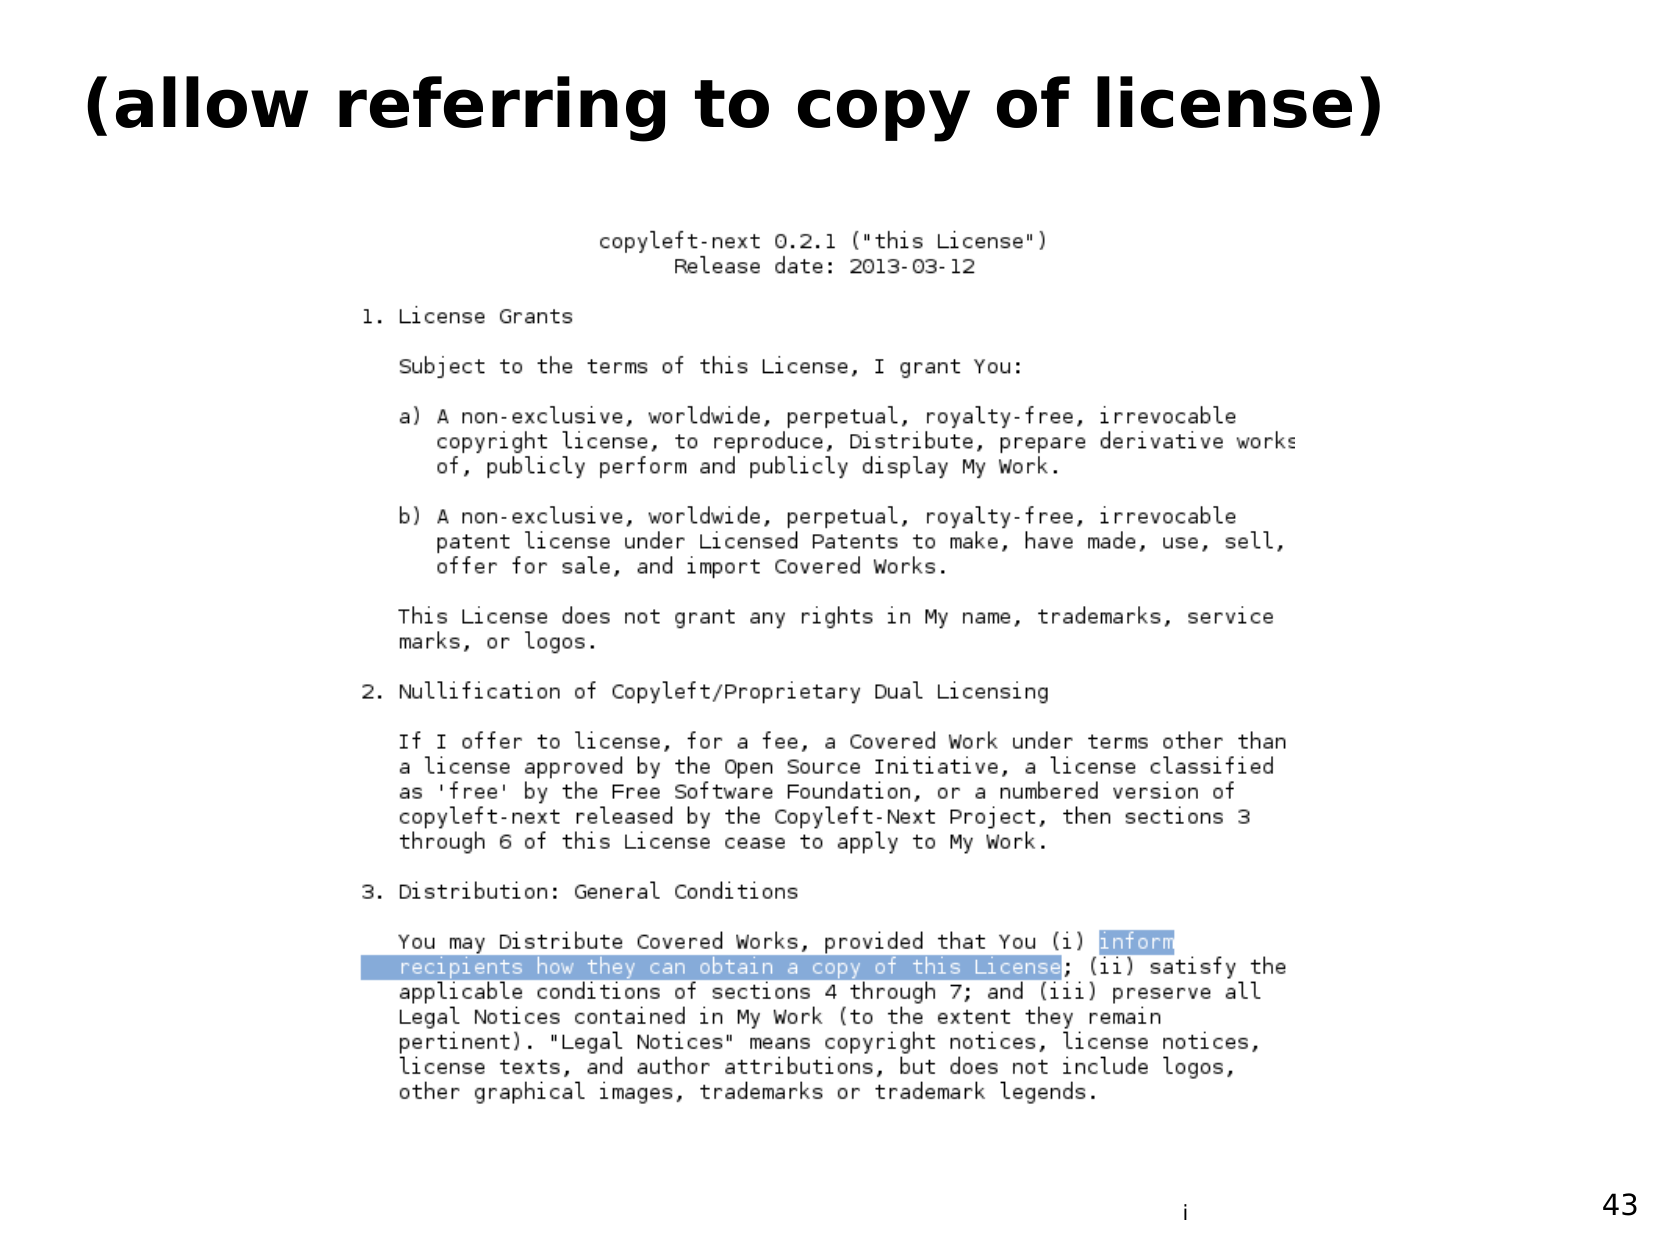

# (allow referring to copy of license)
i